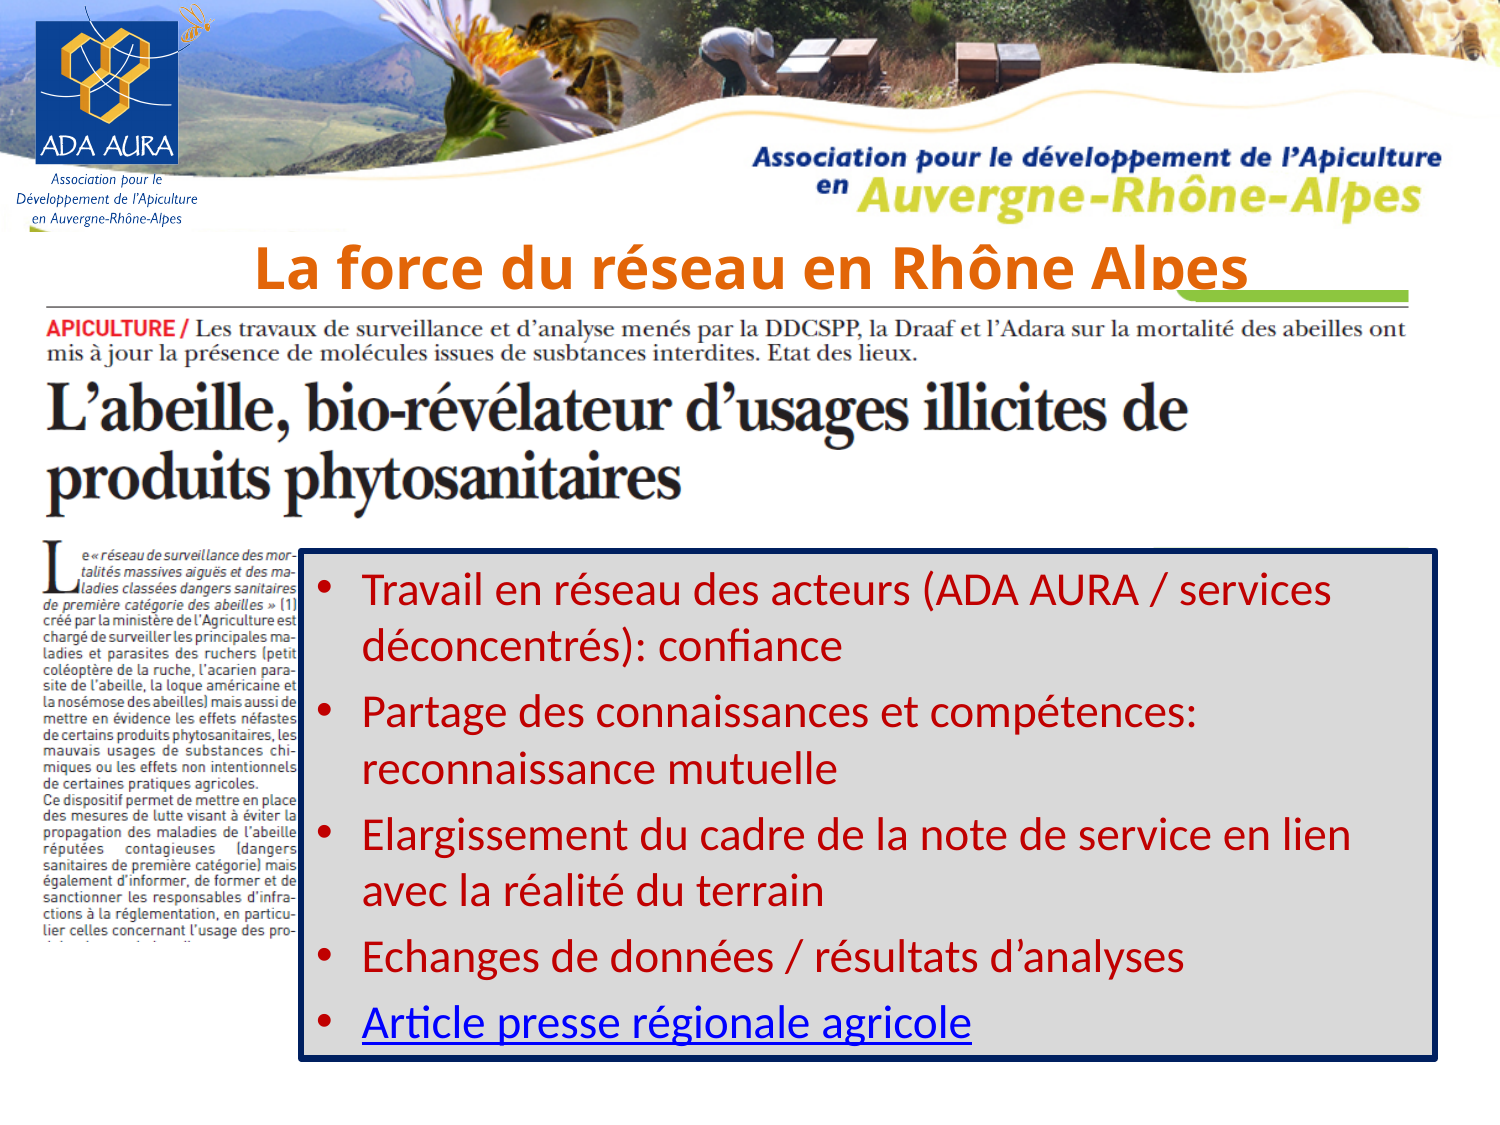

# La force du réseau en Rhône Alpes
Travail en réseau des acteurs (ADA AURA / services déconcentrés): confiance
Partage des connaissances et compétences: reconnaissance mutuelle
Elargissement du cadre de la note de service en lien avec la réalité du terrain
Echanges de données / résultats d’analyses
Article presse régionale agricole